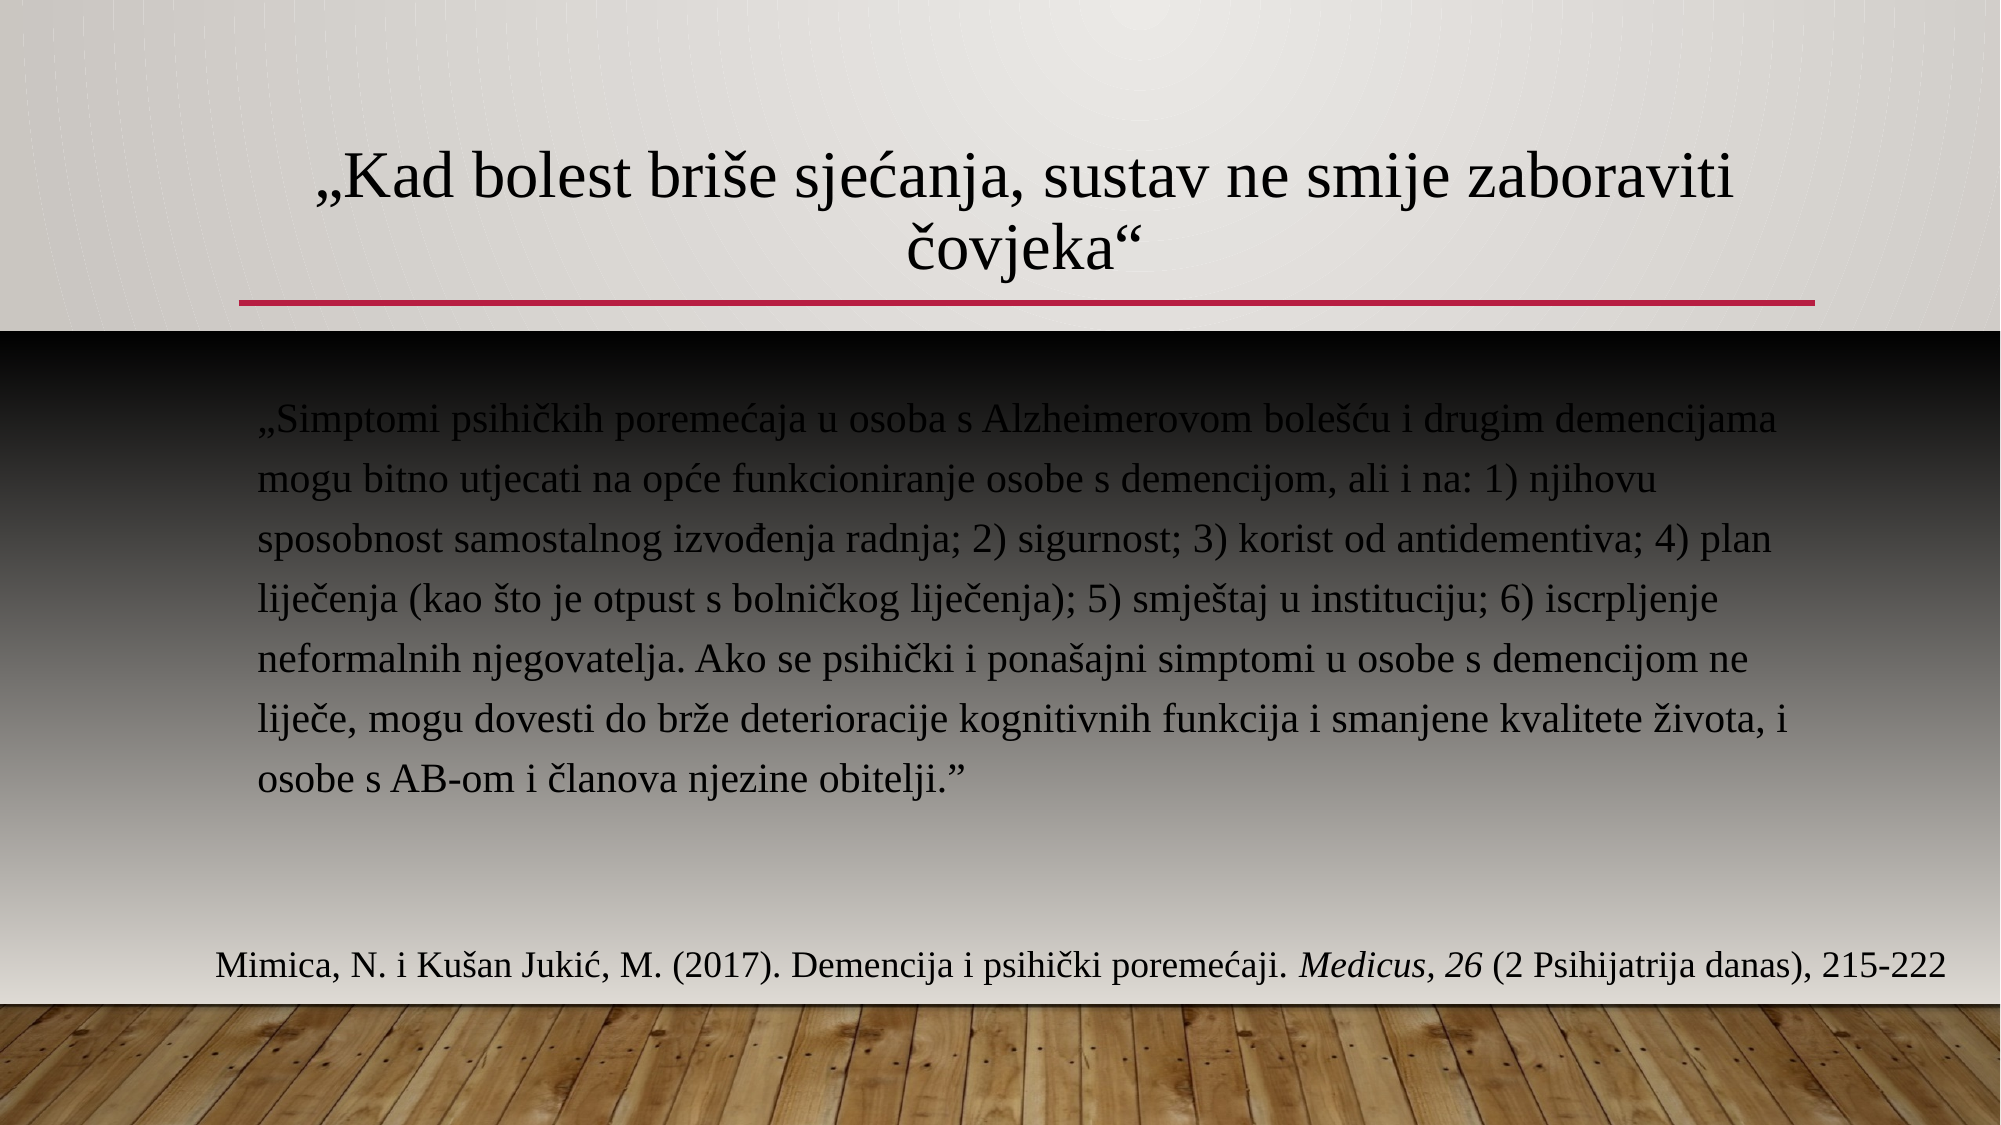

# „Kad bolest briše sjećanja, sustav ne smije zaboraviti čovjeka“
„Simptomi psihičkih poremećaja u osoba s Alzheimerovom bolešću i drugim demencijama mogu bitno utjecati na opće funkcioniranje osobe s demencijom, ali i na: 1) njihovu sposobnost samostalnog izvođenja radnja; 2) sigurnost; 3) korist od antidementiva; 4) plan liječenja (kao što je otpust s bolničkog liječenja); 5) smještaj u instituciju; 6) iscrpljenje neformalnih njegovatelja. Ako se psihički i ponašajni simptomi u osobe s demencijom ne liječe, mogu dovesti do brže deterioracije kognitivnih funkcija i smanjene kvalitete života, i osobe s AB-om i članova njezine obitelji.”
Mimica, N. i Kušan Jukić, M. (2017). Demencija i psihički poremećaji. Medicus, 26 (2 Psihijatrija danas), 215-222